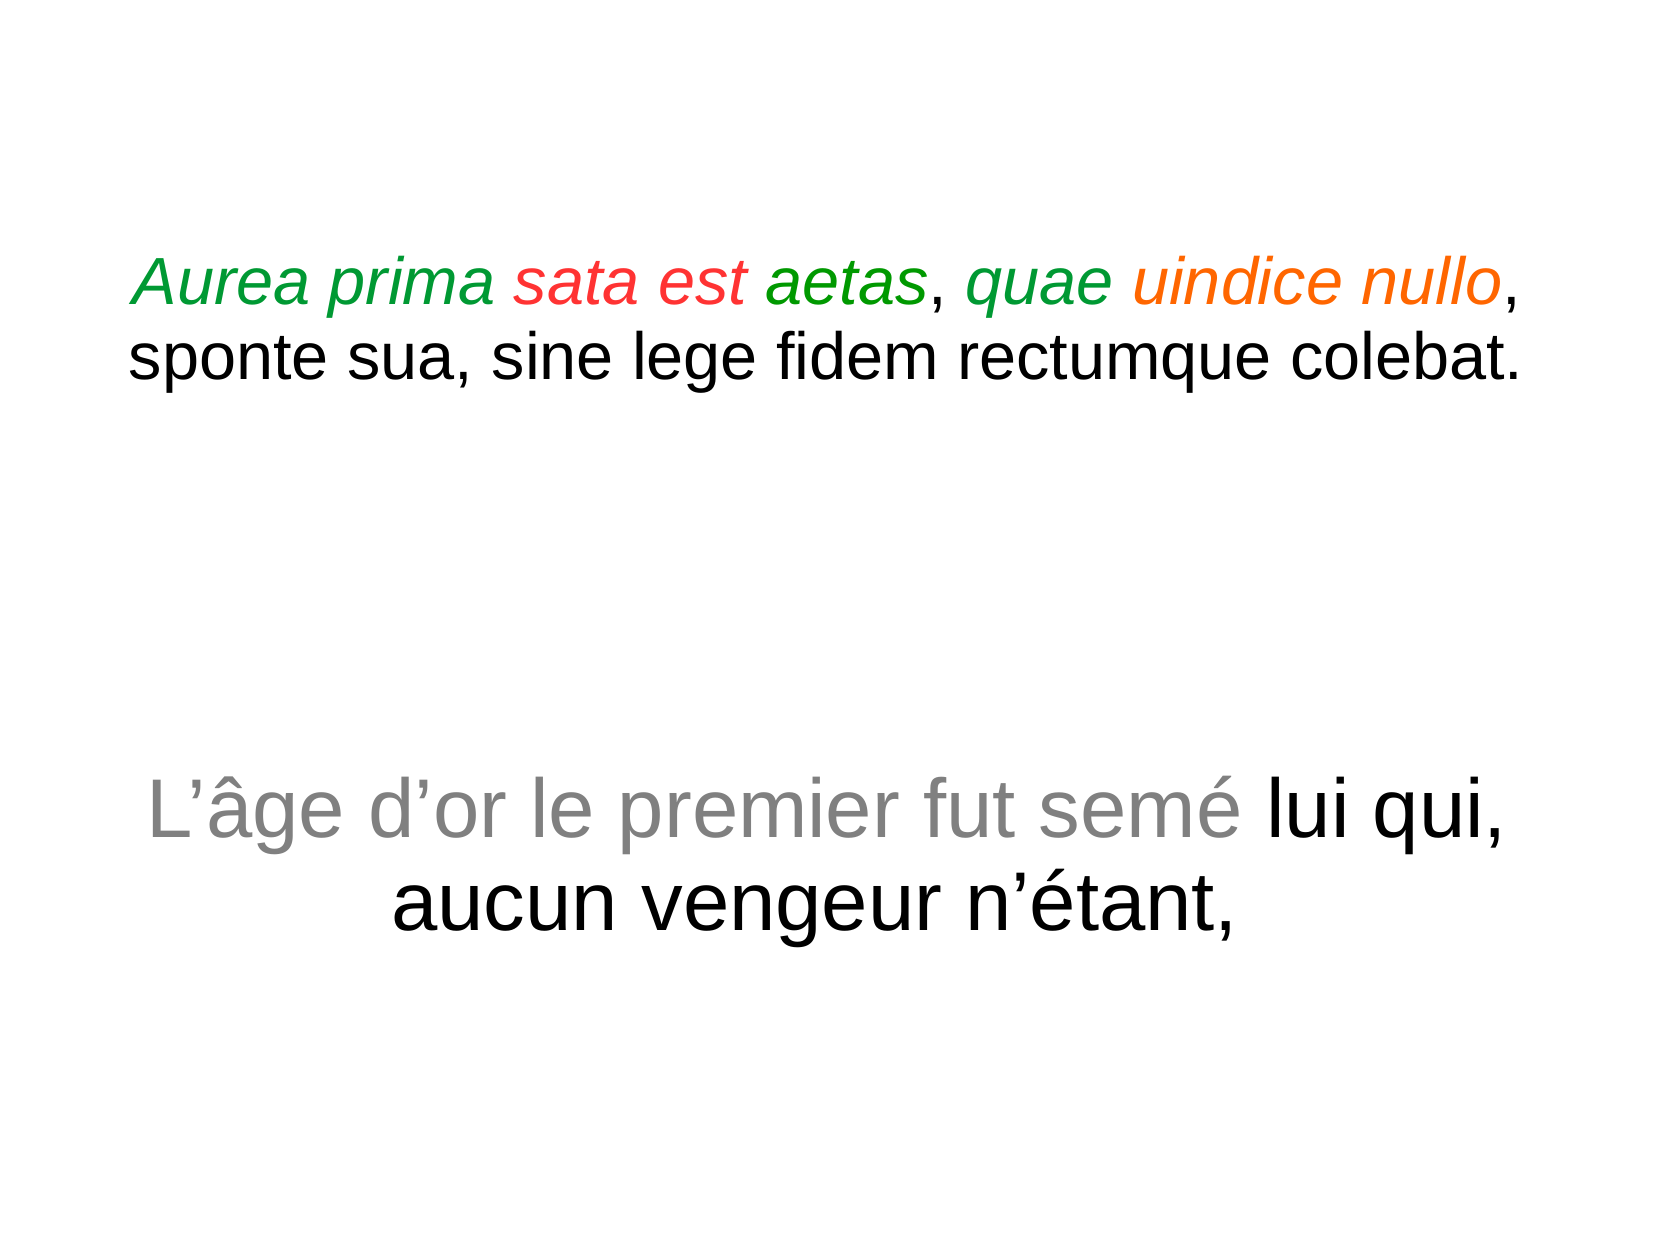

# Aurea prima sata est aetas, quae uindice nullo, sponte sua, sine lege fidem rectumque colebat.
L’âge d’or le premier fut semé lui qui, aucun vengeur n’étant,